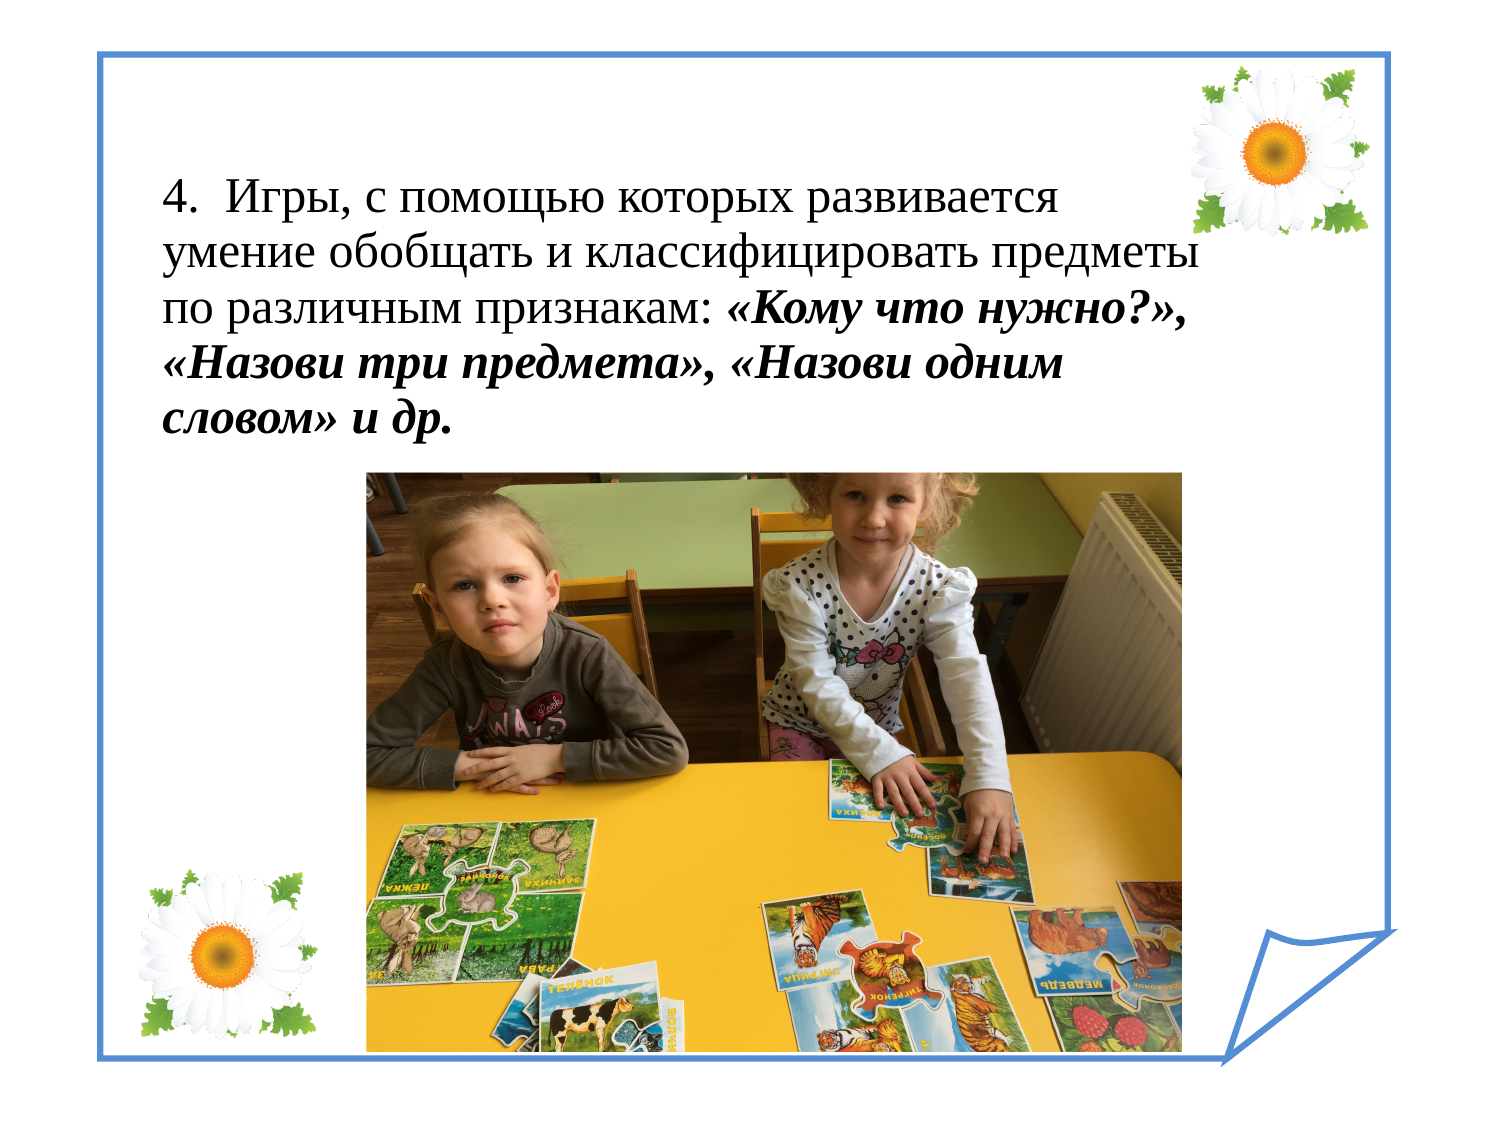

#
4. Игры, с помощью которых развивается умение обобщать и классифицировать предметы по различным признакам: «Кому что нужно?», «Назови три предмета», «Назови одним словом» и др.